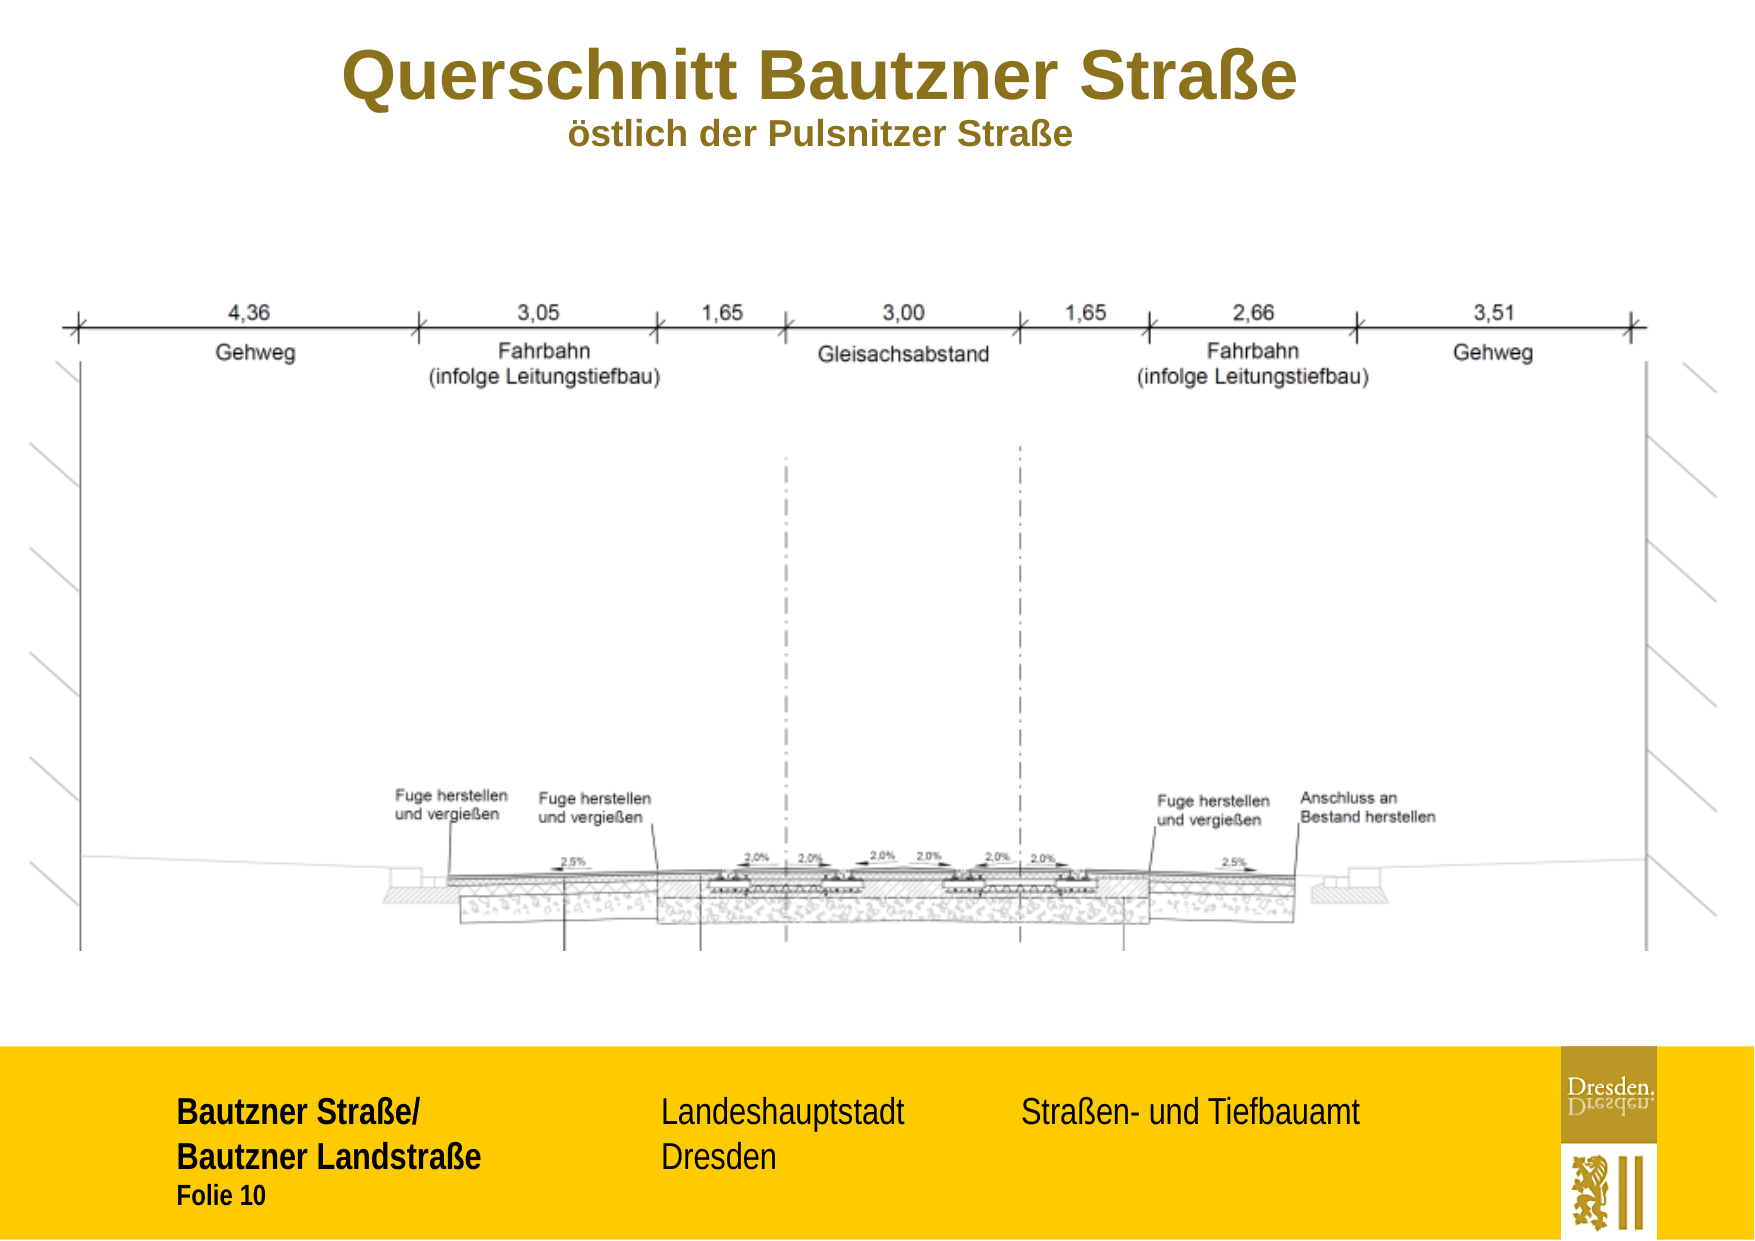

Querschnitt Bautzner Straße
östlich der Pulsnitzer Straße